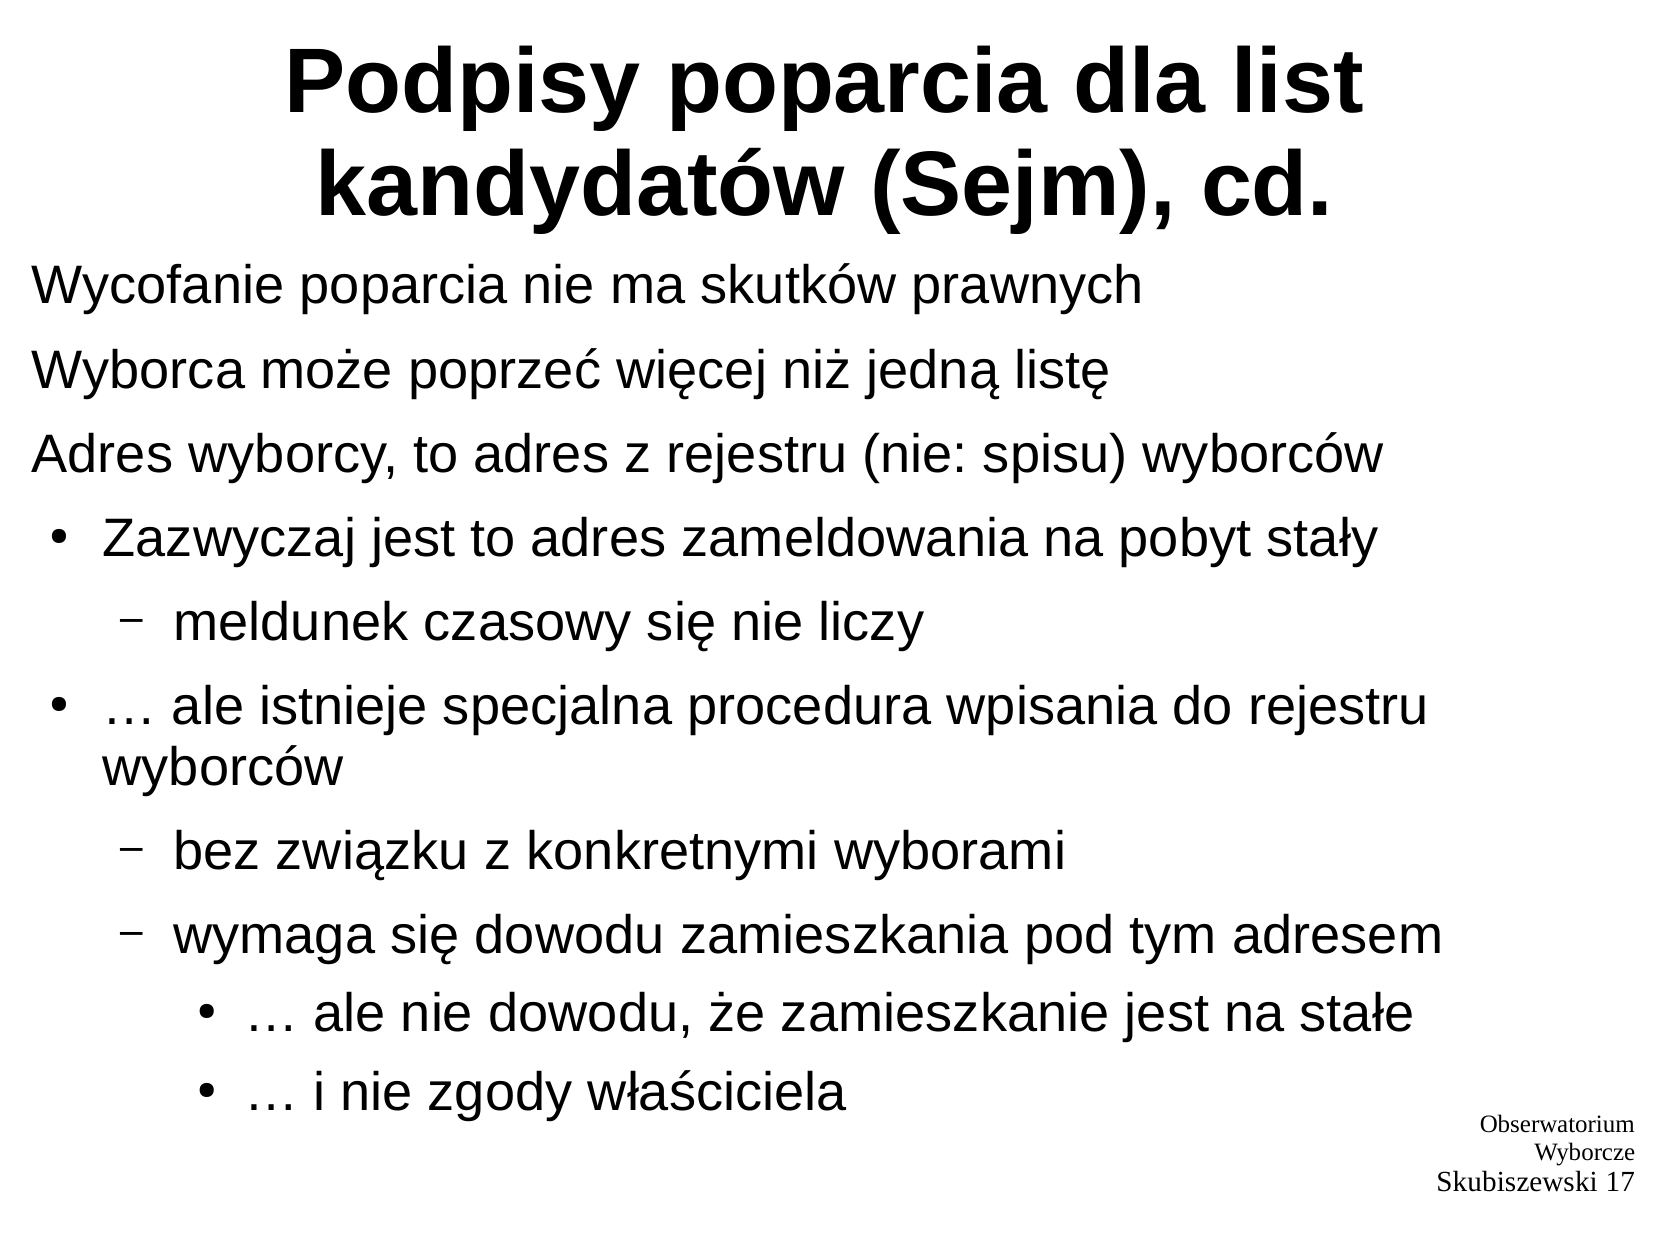

# Podpisy poparcia dla list kandydatów (Sejm), cd.
Wycofanie poparcia nie ma skutków prawnych
Wyborca może poprzeć więcej niż jedną listę
Adres wyborcy, to adres z rejestru (nie: spisu) wyborców
Zazwyczaj jest to adres zameldowania na pobyt stały
meldunek czasowy się nie liczy
… ale istnieje specjalna procedura wpisania do rejestru wyborców
bez związku z konkretnymi wyborami
wymaga się dowodu zamieszkania pod tym adresem
… ale nie dowodu, że zamieszkanie jest na stałe
… i nie zgody właściciela
17